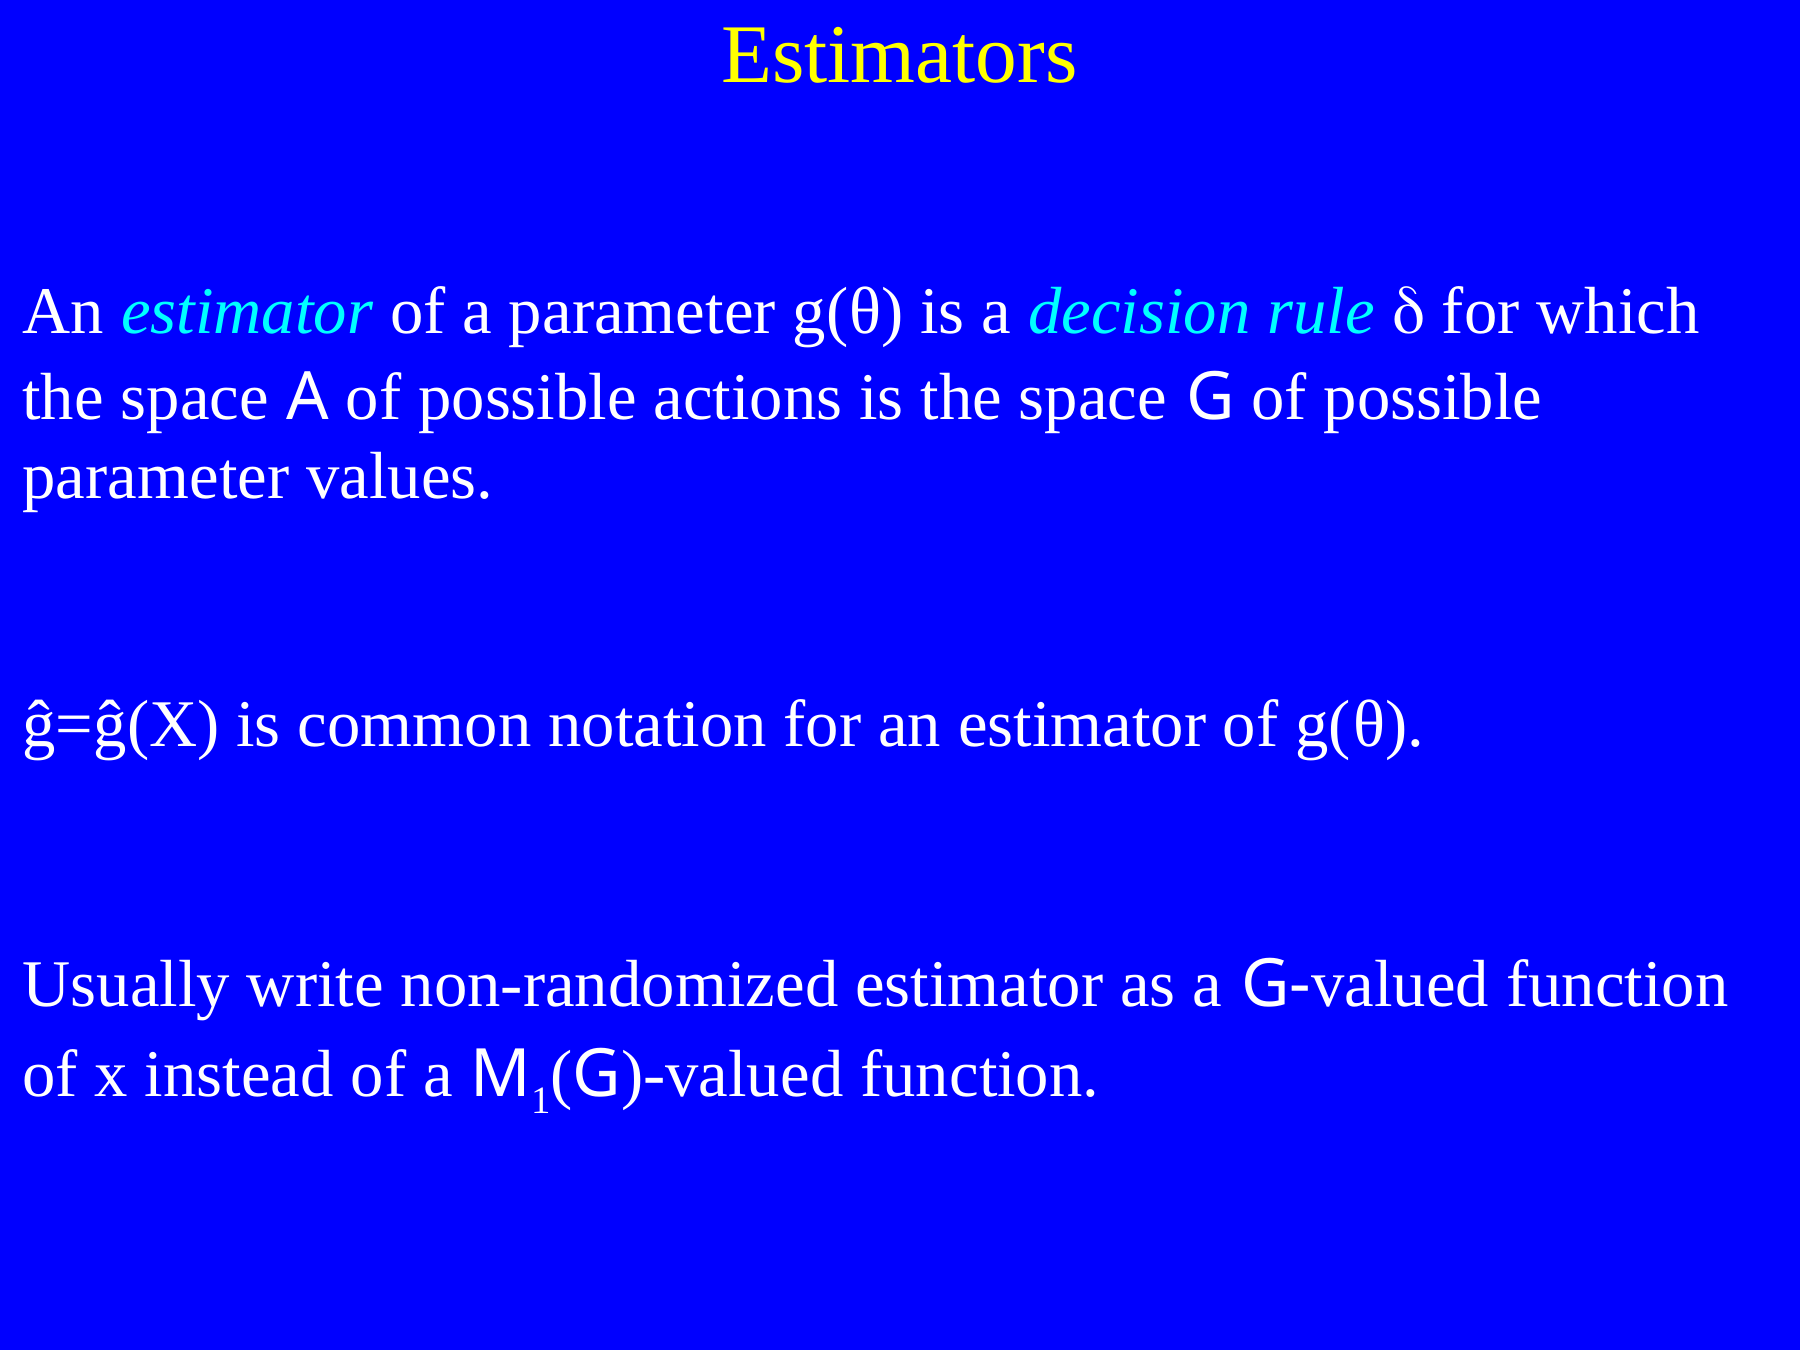

# Estimators
An estimator of a parameter g(θ) is a decision rule  for which the space A of possible actions is the space G of possible parameter values.
ĝ=ĝ(X) is common notation for an estimator of g(θ).
Usually write non-randomized estimator as a G-valued function of x instead of a M1(G)-valued function.